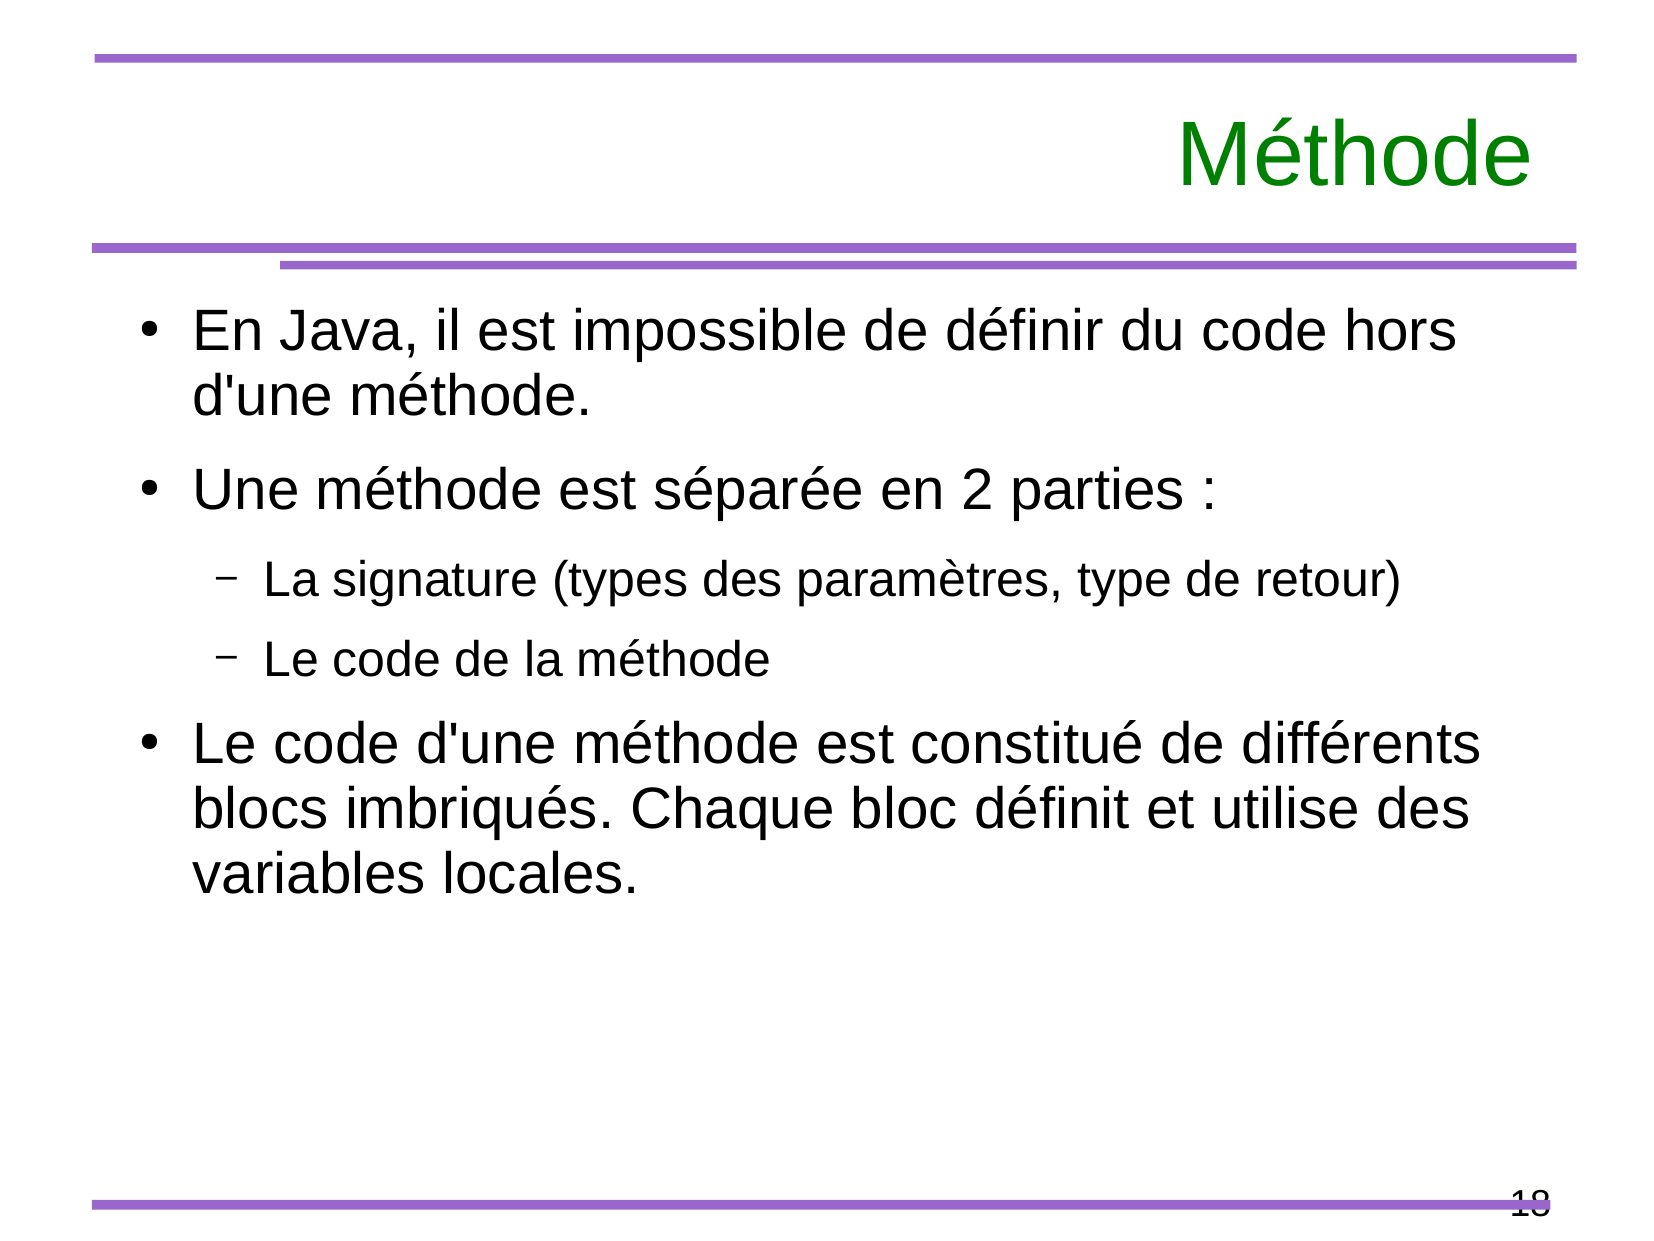

# Méthode
En Java, il est impossible de définir du code hors d'une méthode.
Une méthode est séparée en 2 parties :
La signature (types des paramètres, type de retour)
Le code de la méthode
Le code d'une méthode est constitué de différents blocs imbriqués. Chaque bloc définit et utilise des variables locales.